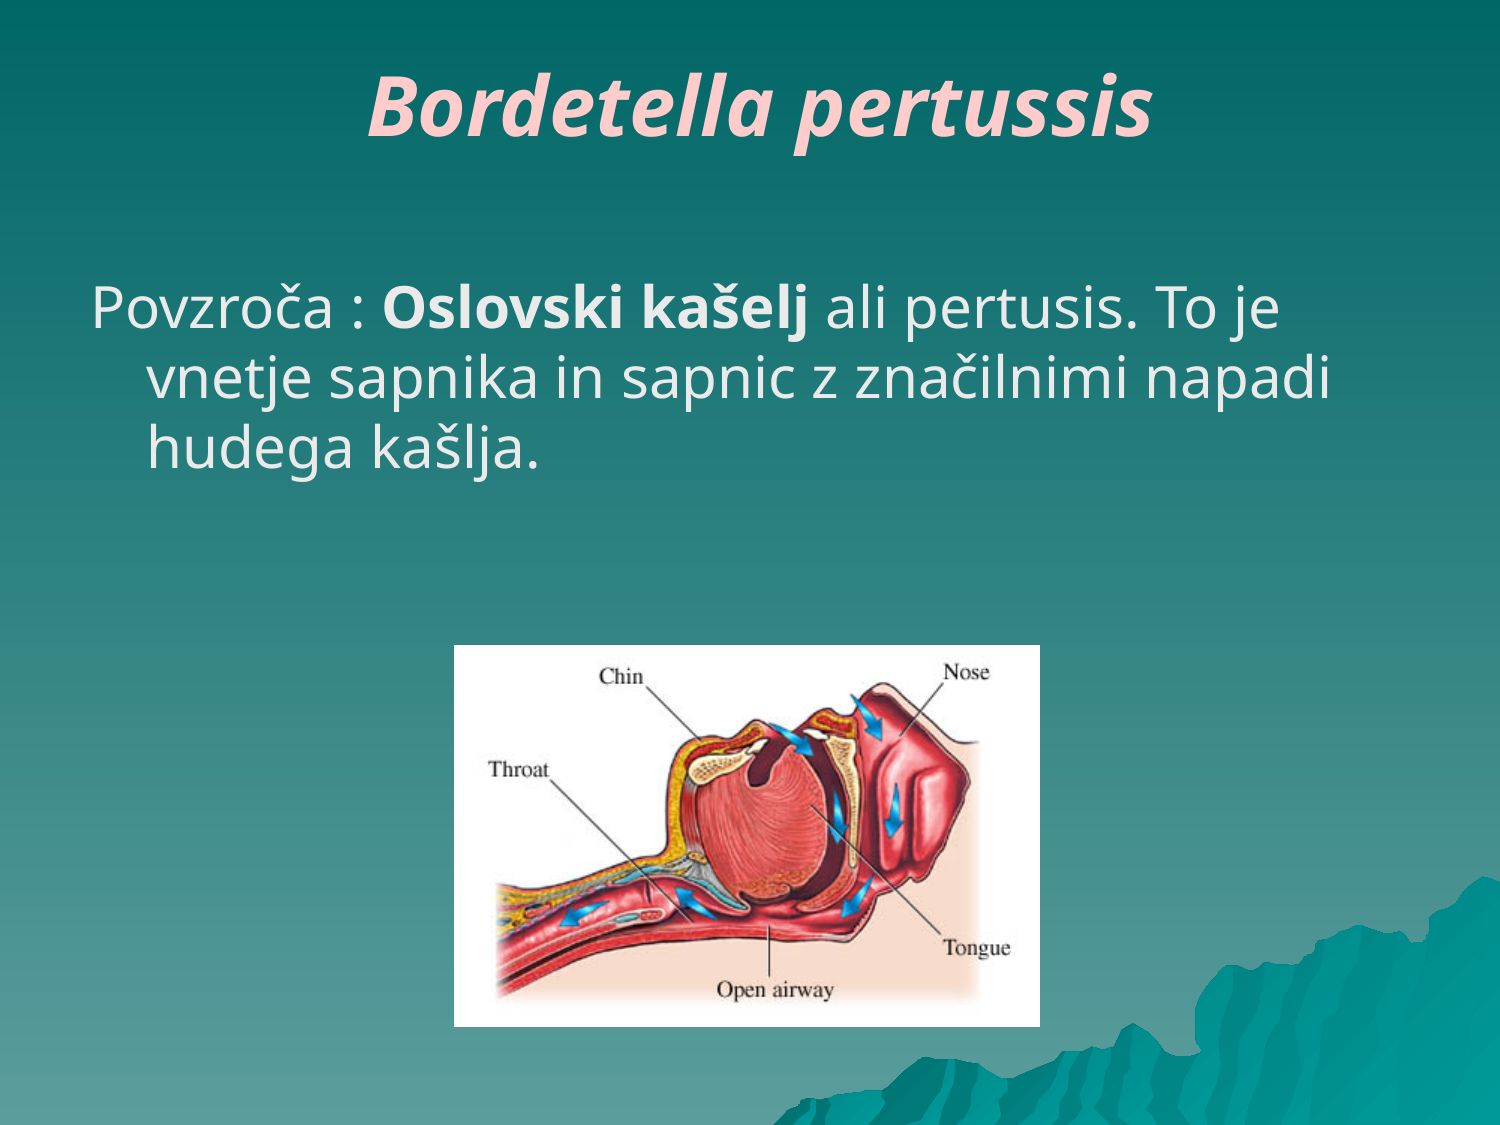

# Bordetella pertussis
Povzroča : Oslovski kašelj ali pertusis. To je vnetje sapnika in sapnic z značilnimi napadi hudega kašlja.